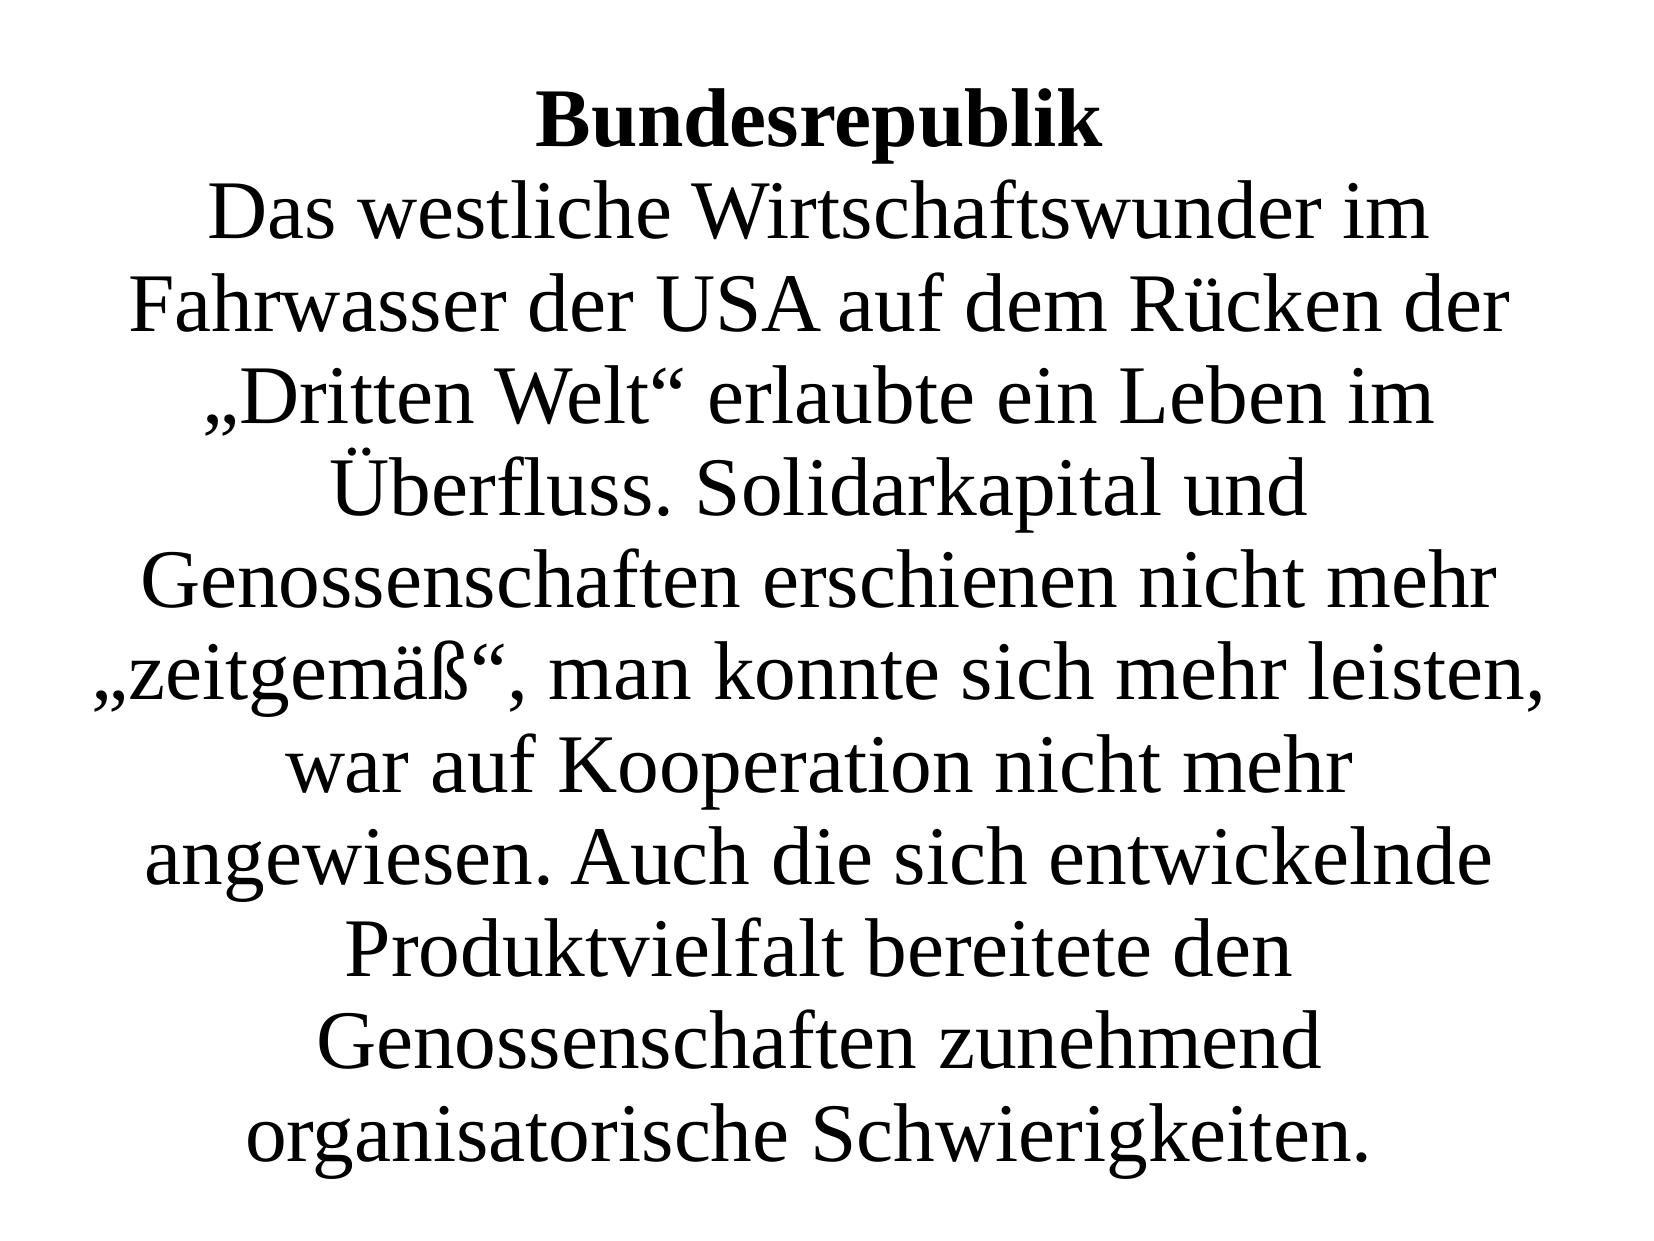

Bundesrepublik
Das westliche Wirtschaftswunder im Fahrwasser der USA auf dem Rücken der „Dritten Welt“ erlaubte ein Leben im Überfluss. Solidarkapital und Genossenschaften erschienen nicht mehr „zeitgemäß“, man konnte sich mehr leisten, war auf Kooperation nicht mehr angewiesen. Auch die sich entwickelnde Produktvielfalt bereitete den Genossenschaften zunehmend organisatorische Schwierigkeiten.